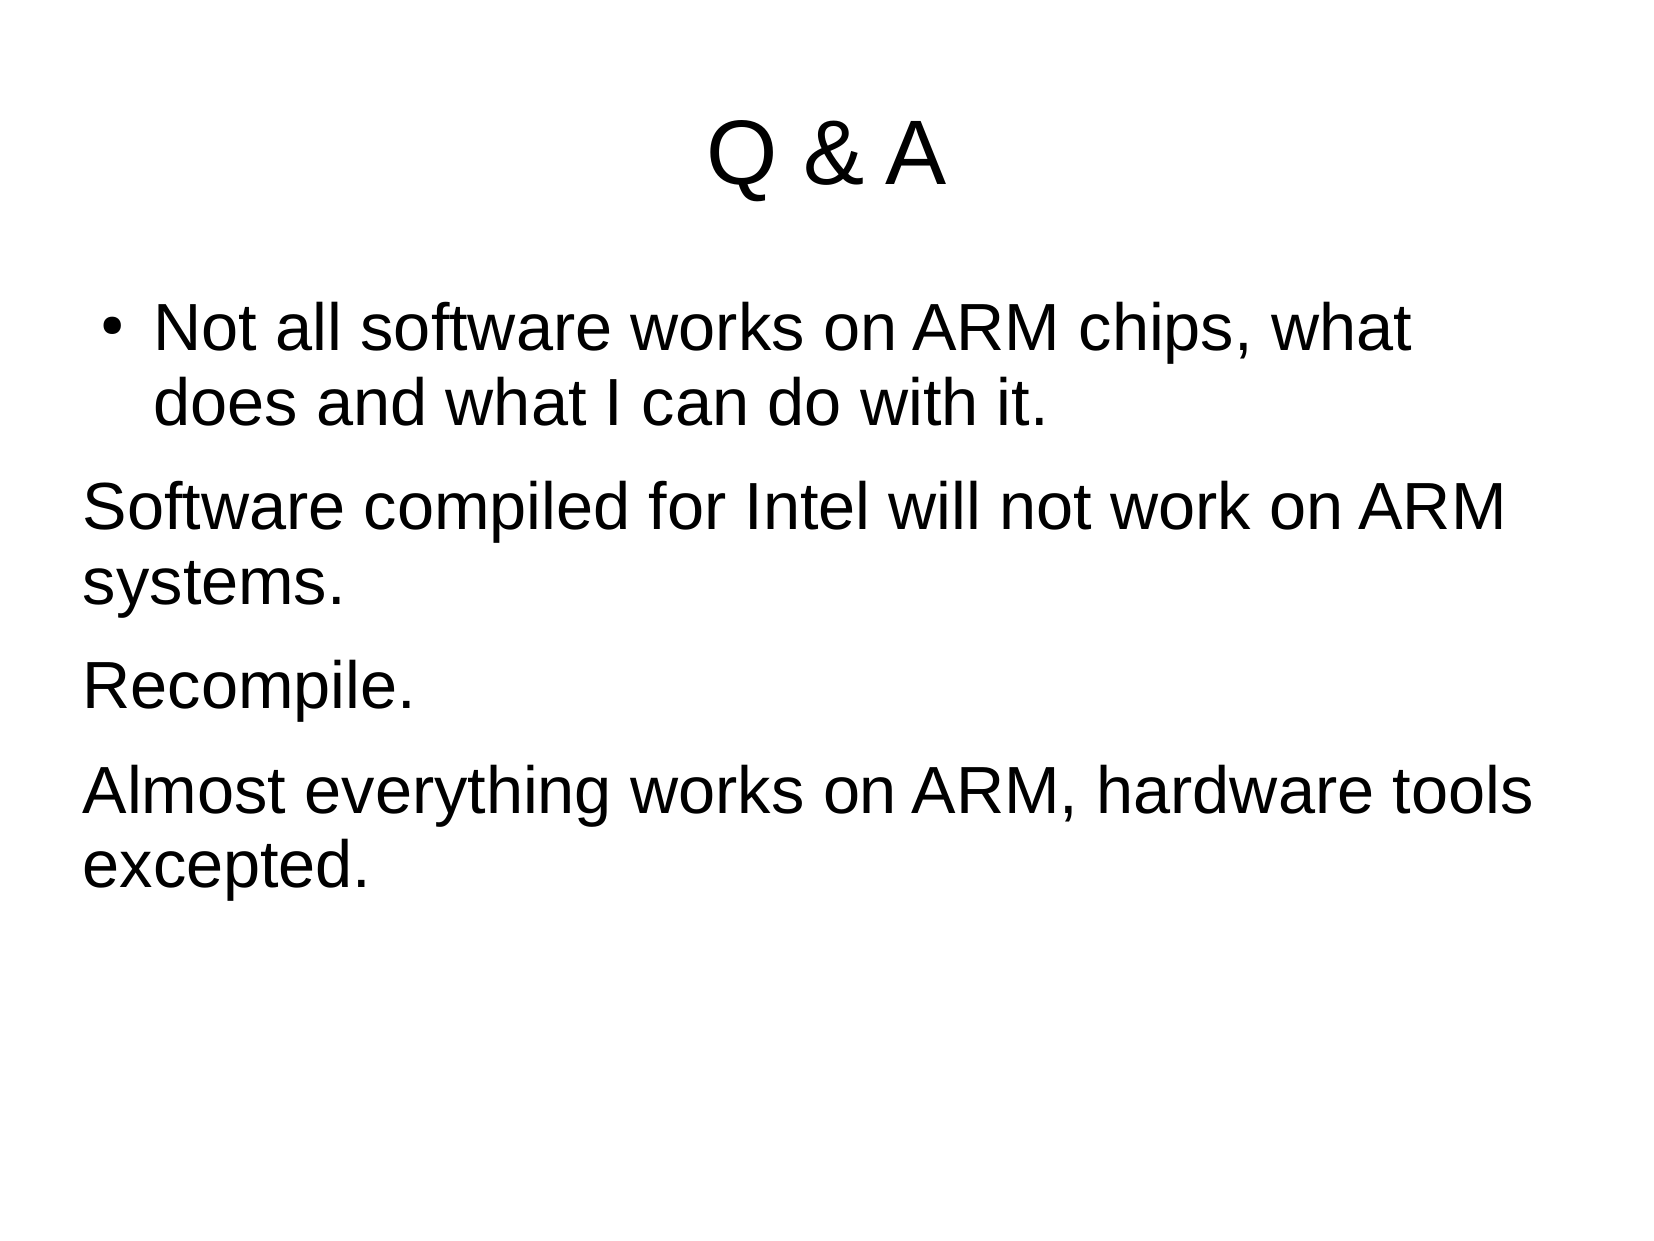

# Q & A
Not all software works on ARM chips, what does and what I can do with it.
Software compiled for Intel will not work on ARM systems.
Recompile.
Almost everything works on ARM, hardware tools excepted.